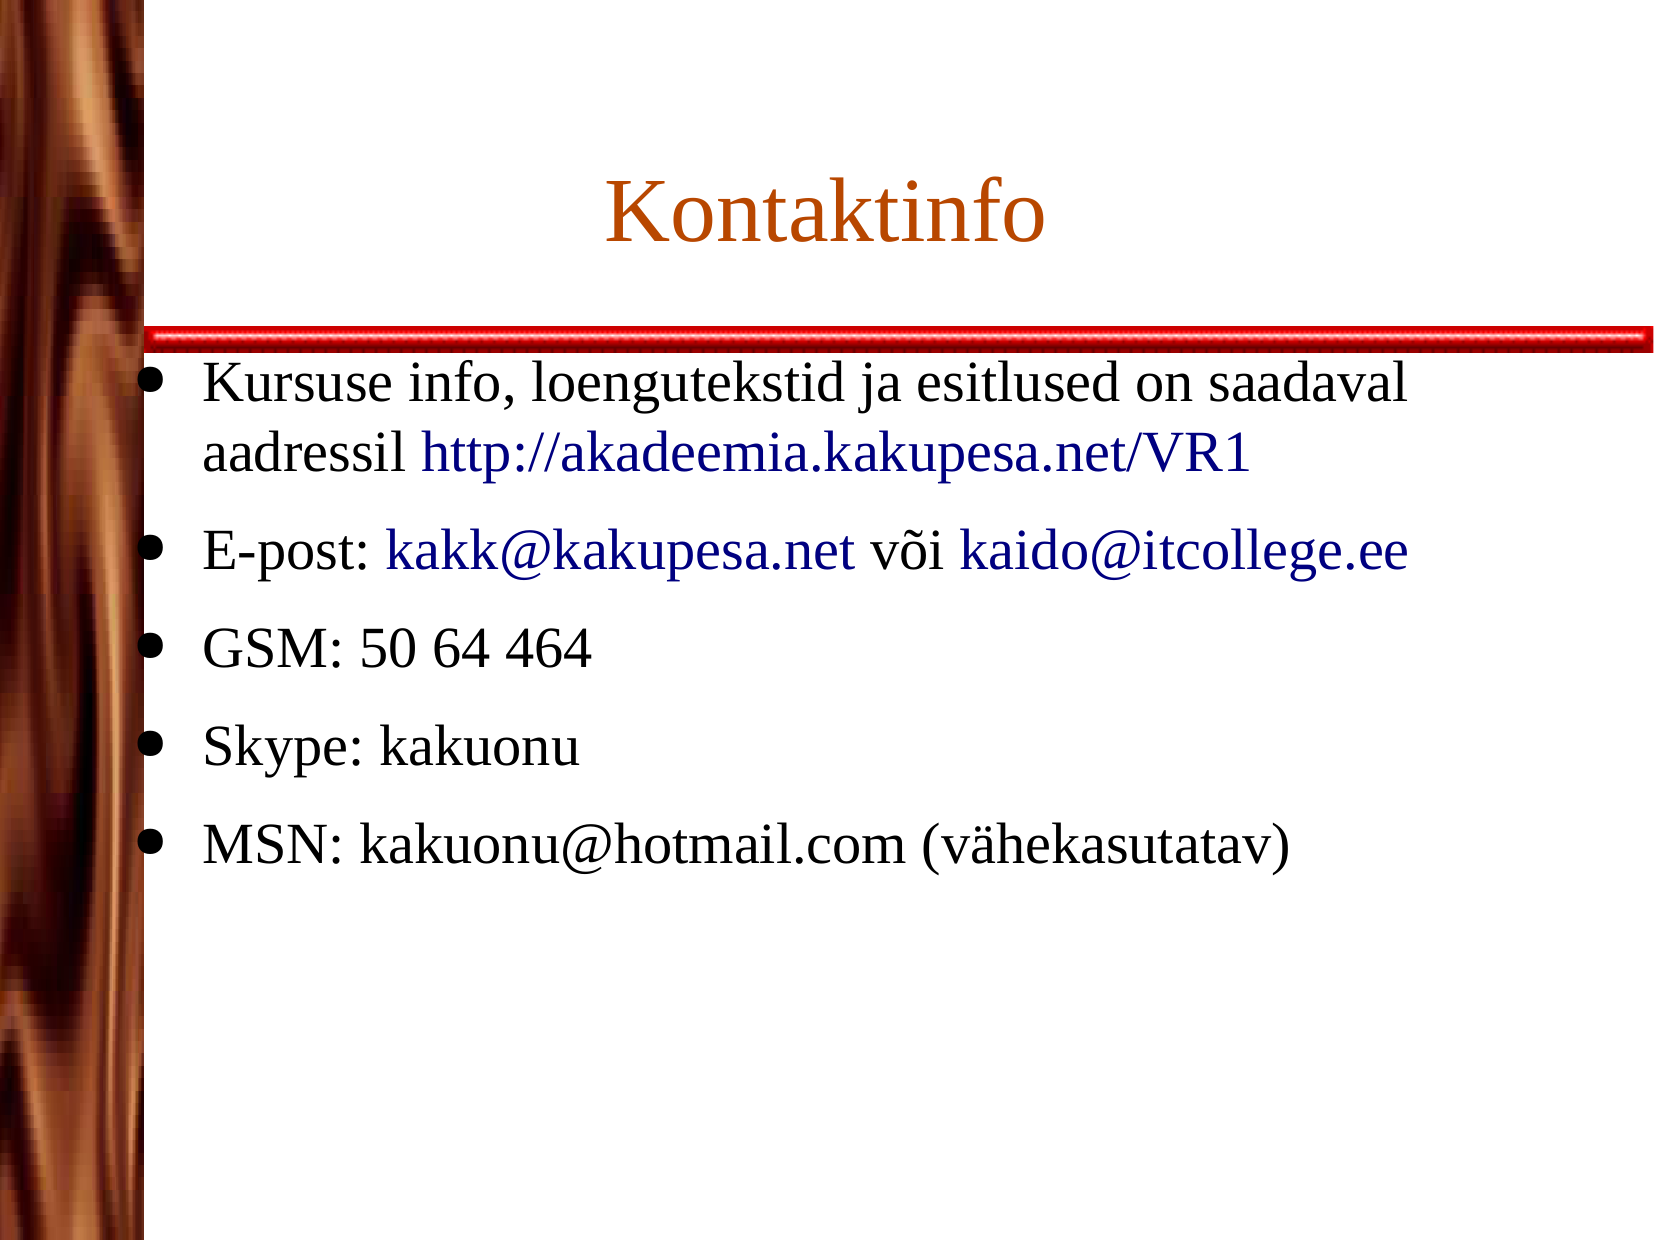

# Kontaktinfo
Kursuse info, loengutekstid ja esitlused on saadaval aadressil http://akadeemia.kakupesa.net/VR1
E-post: kakk@kakupesa.net või kaido@itcollege.ee
GSM: 50 64 464
Skype: kakuonu
MSN: kakuonu@hotmail.com (vähekasutatav)